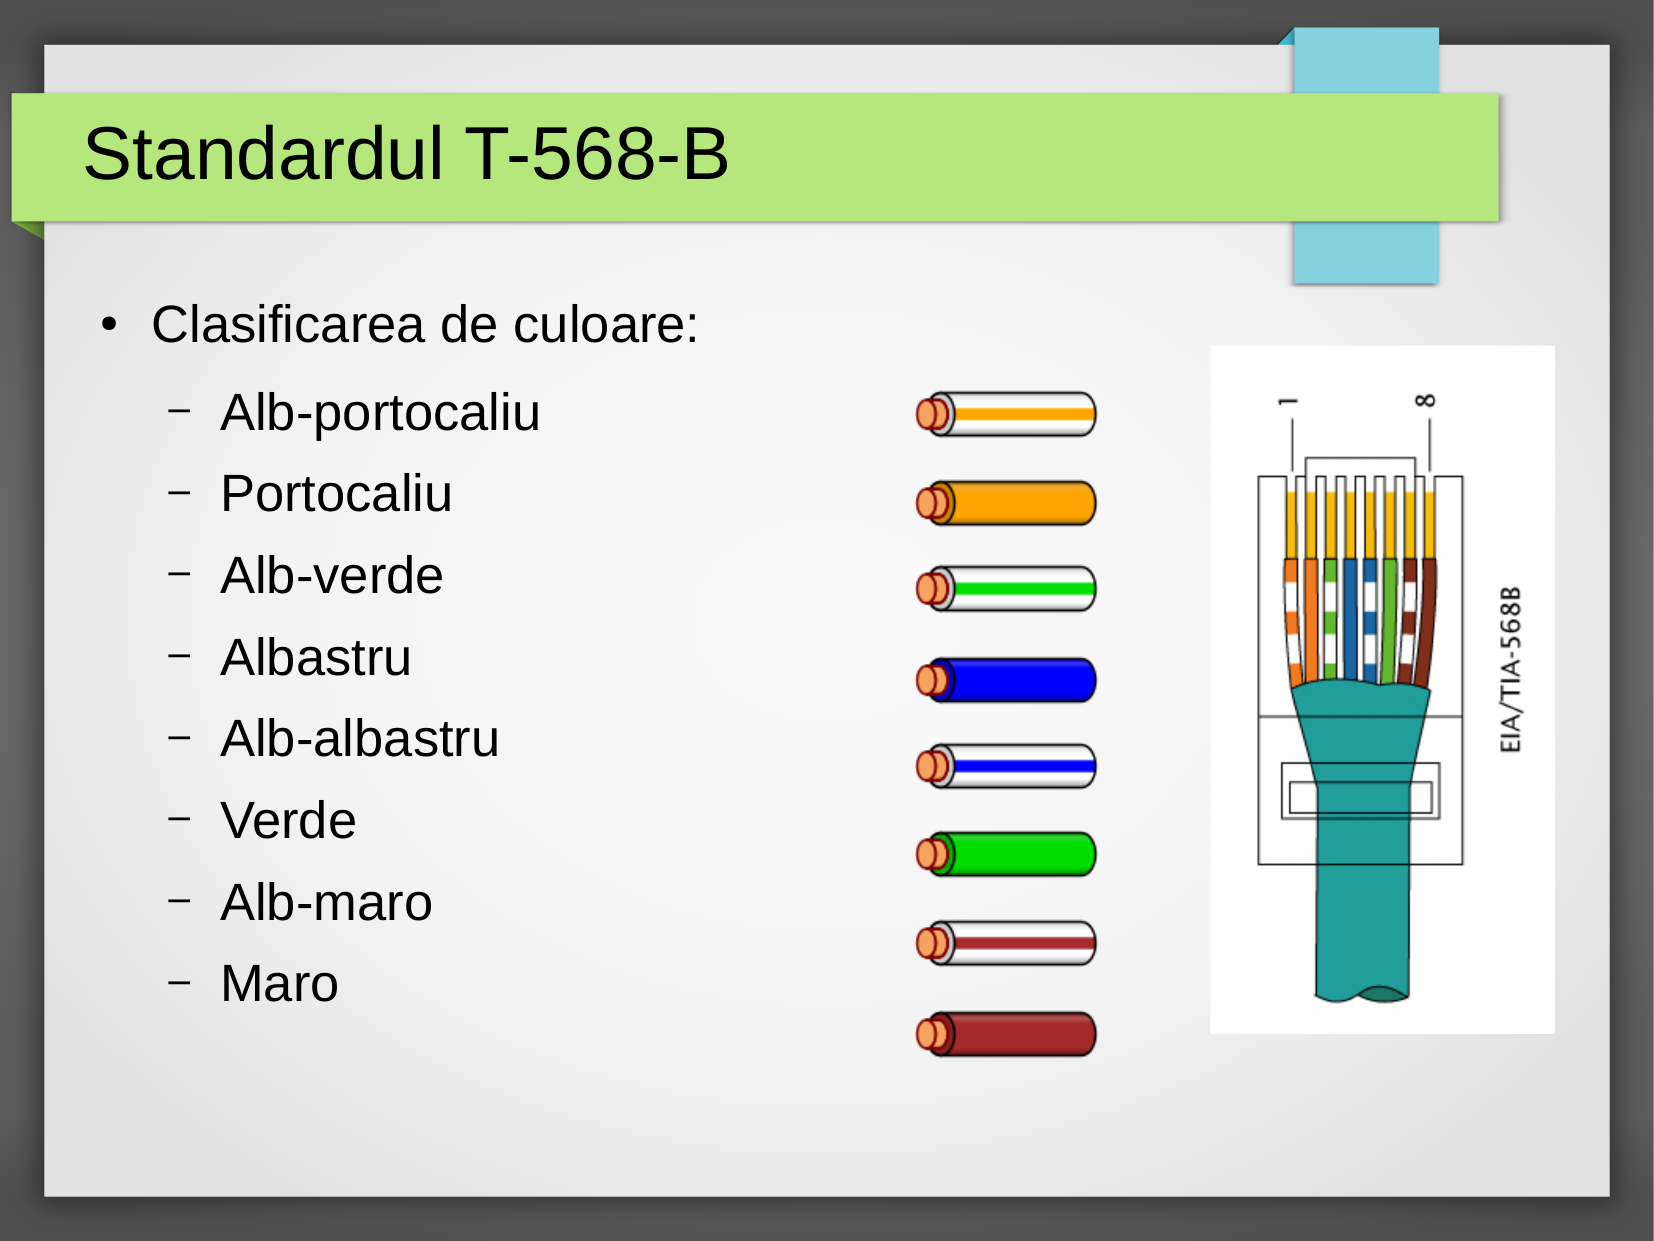

# Standardul T-568-B
Clasificarea de culoare:
Alb-portocaliu
Portocaliu
Alb-verde
Albastru
Alb-albastru
Verde
Alb-maro
Maro